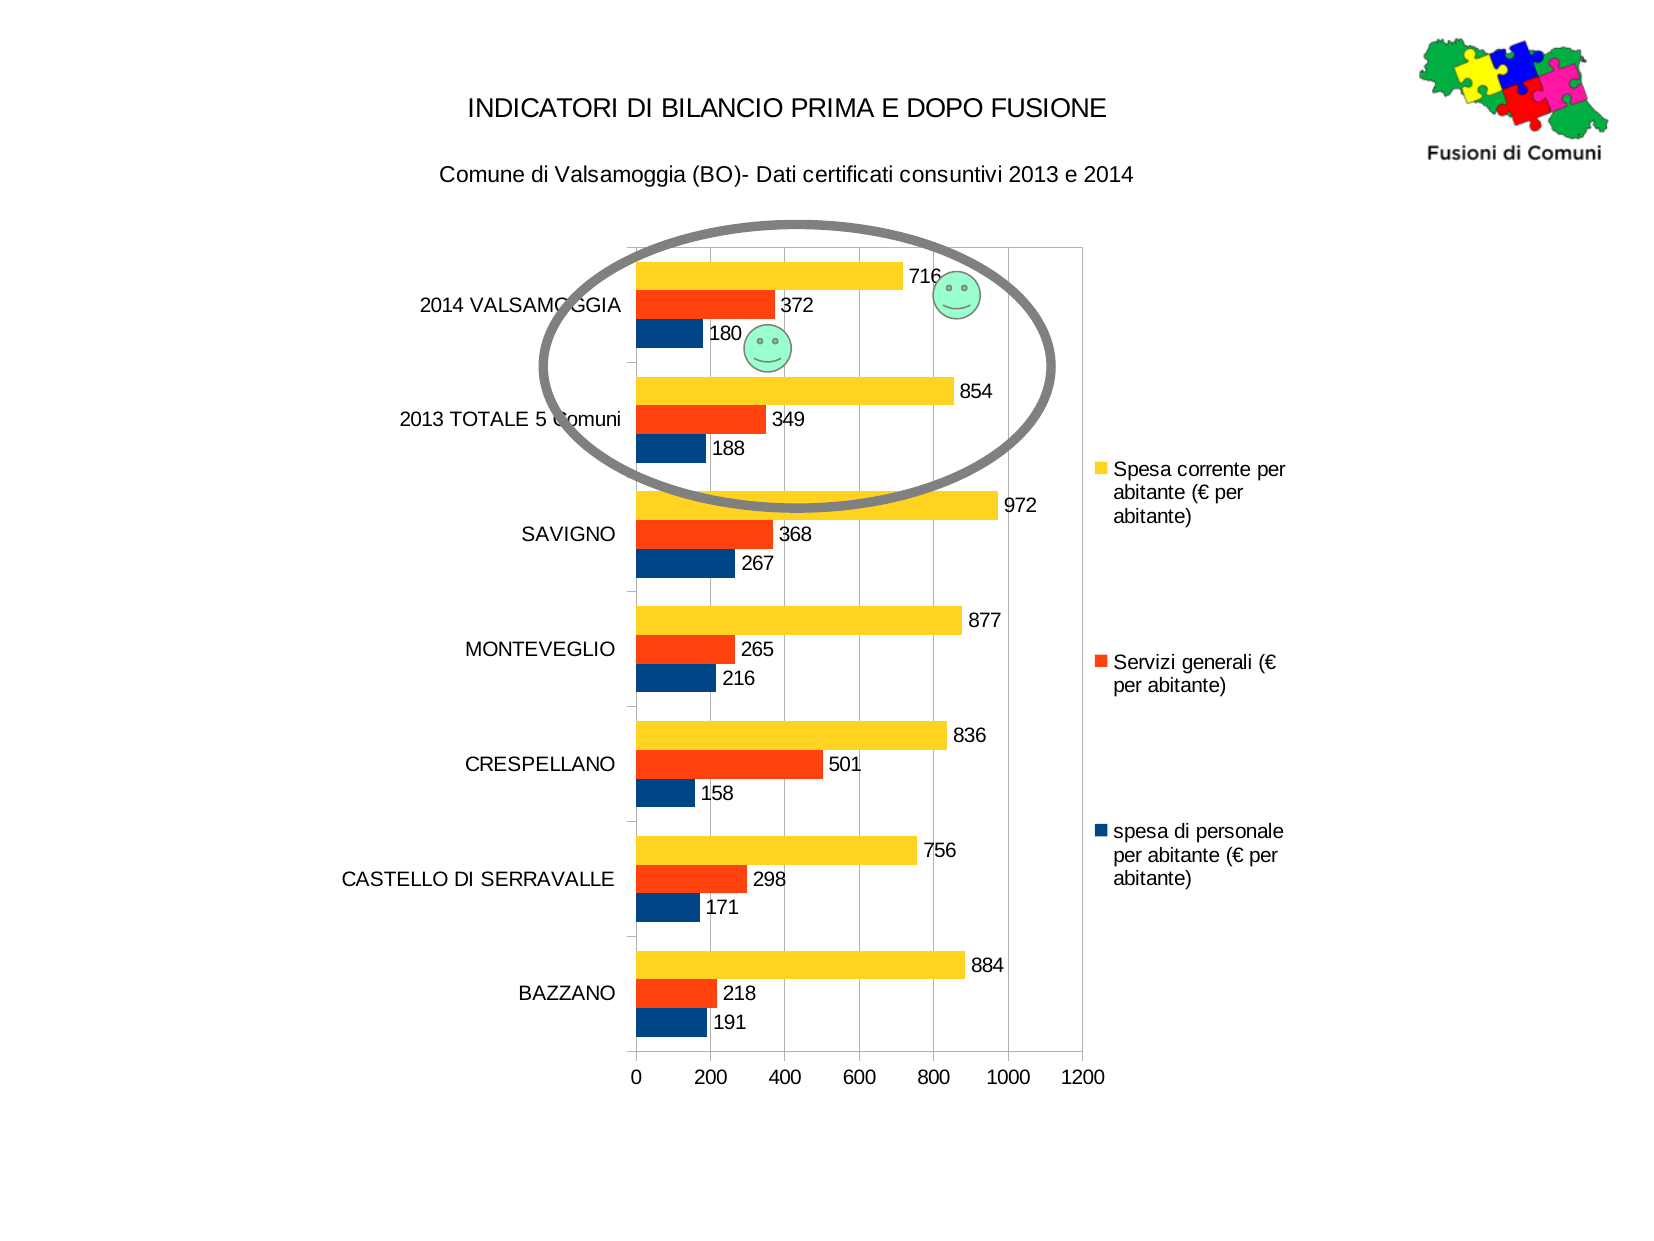

### Chart: INDICATORI DI BILANCIO PRIMA E DOPO FUSIONE
Comune di Valsamoggia (BO)- Dati certificati consuntivi 2013 e 2014
| Category | spesa di personale per abitante (€ per abitante) | Servizi generali (€ per abitante) | Spesa corrente per abitante (€ per abitante) |
|---|---|---|---|
| BAZZANO | 190.804347826087 | 217.571345199883 | 884.398453457835 |
| CASTELLO DI SERRAVALLE | 171.141313213703 | 297.826060358891 | 755.913947797716 |
| CRESPELLANO | 157.603987490227 | 501.21276387803 | 835.903244722439 |
| MONTEVEGLIO | 215.873957367933 | 265.415569972196 | 877.056163113994 |
| SAVIGNO | 266.543486238532 | 367.50128440367 | 972.104220183486 |
| 2013 TOTALE 5 Comuni | 187.66605778811 | 349.171039521754 | 853.614513450681 |
| 2014 VALSAMOGGIA | 180.0 | 372.0 | 716.0 |